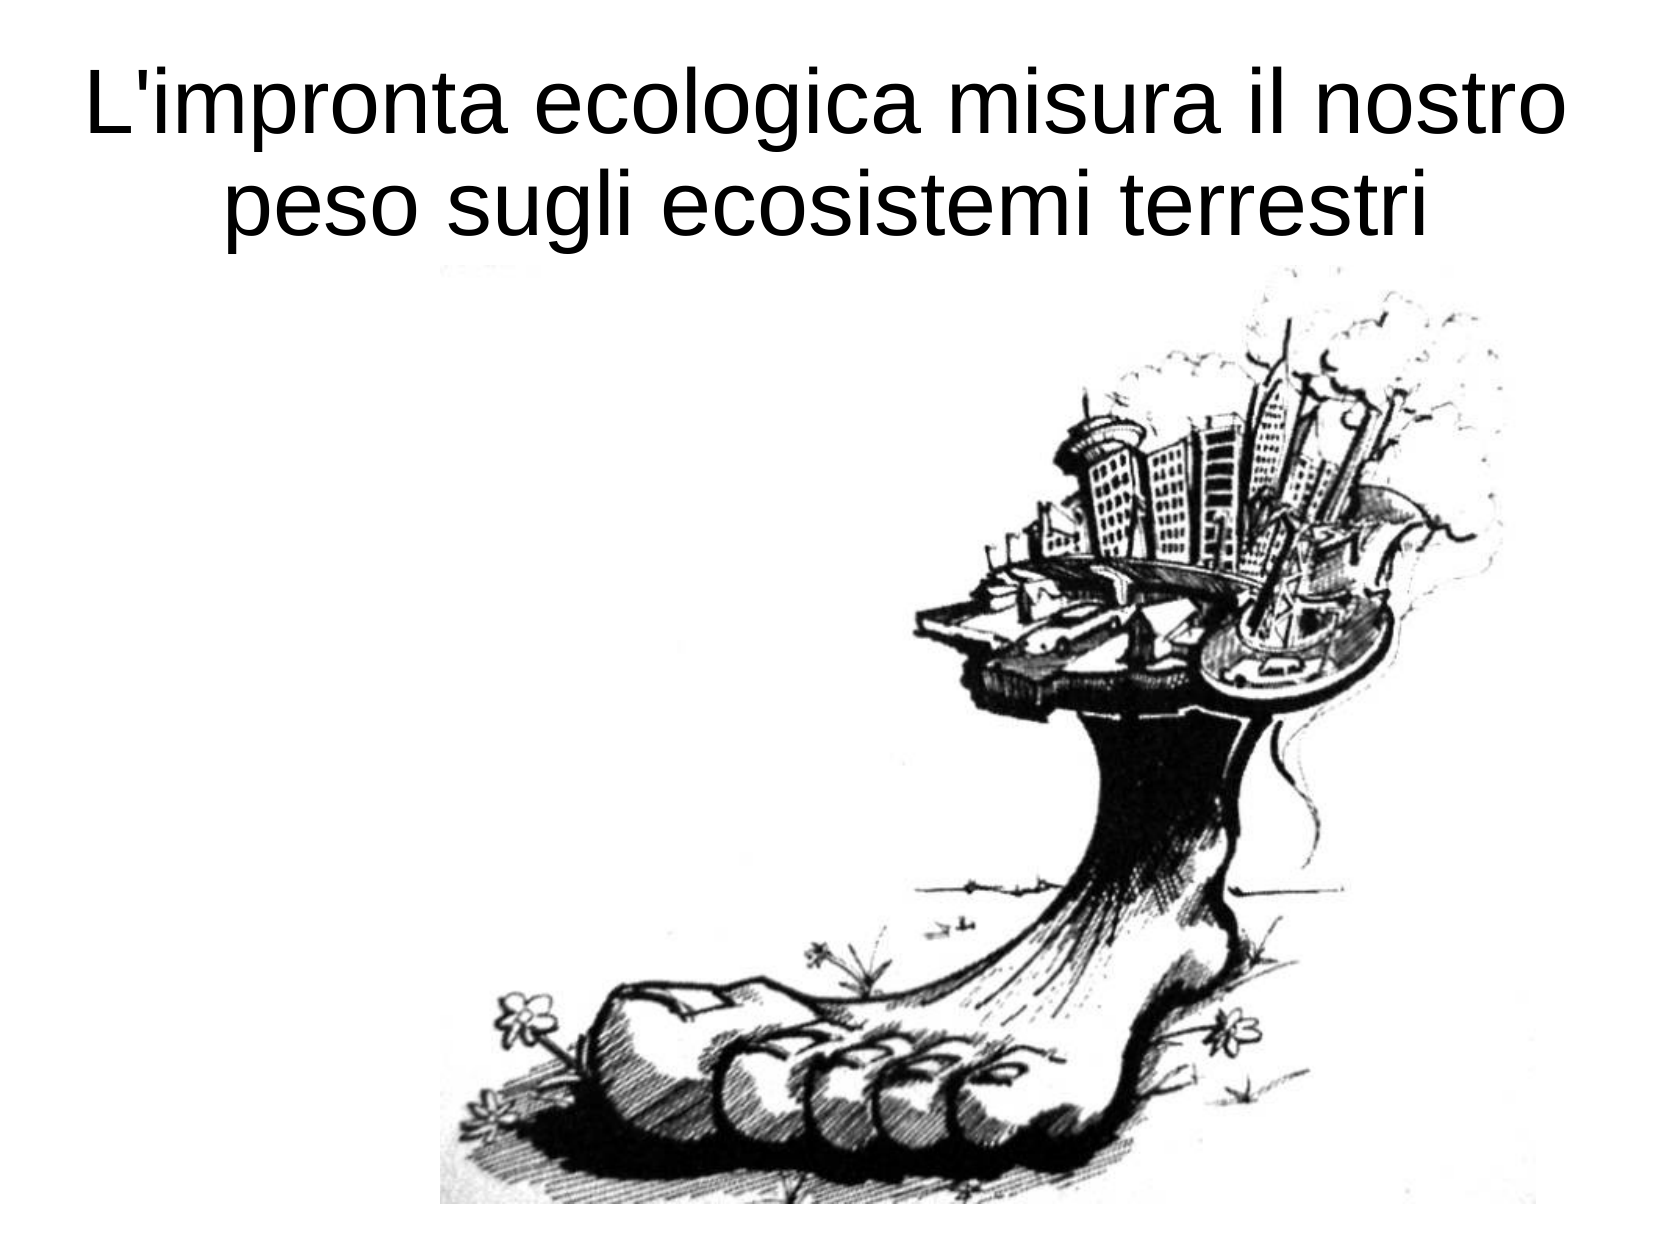

# L'impronta ecologica misura il nostro peso sugli ecosistemi terrestri